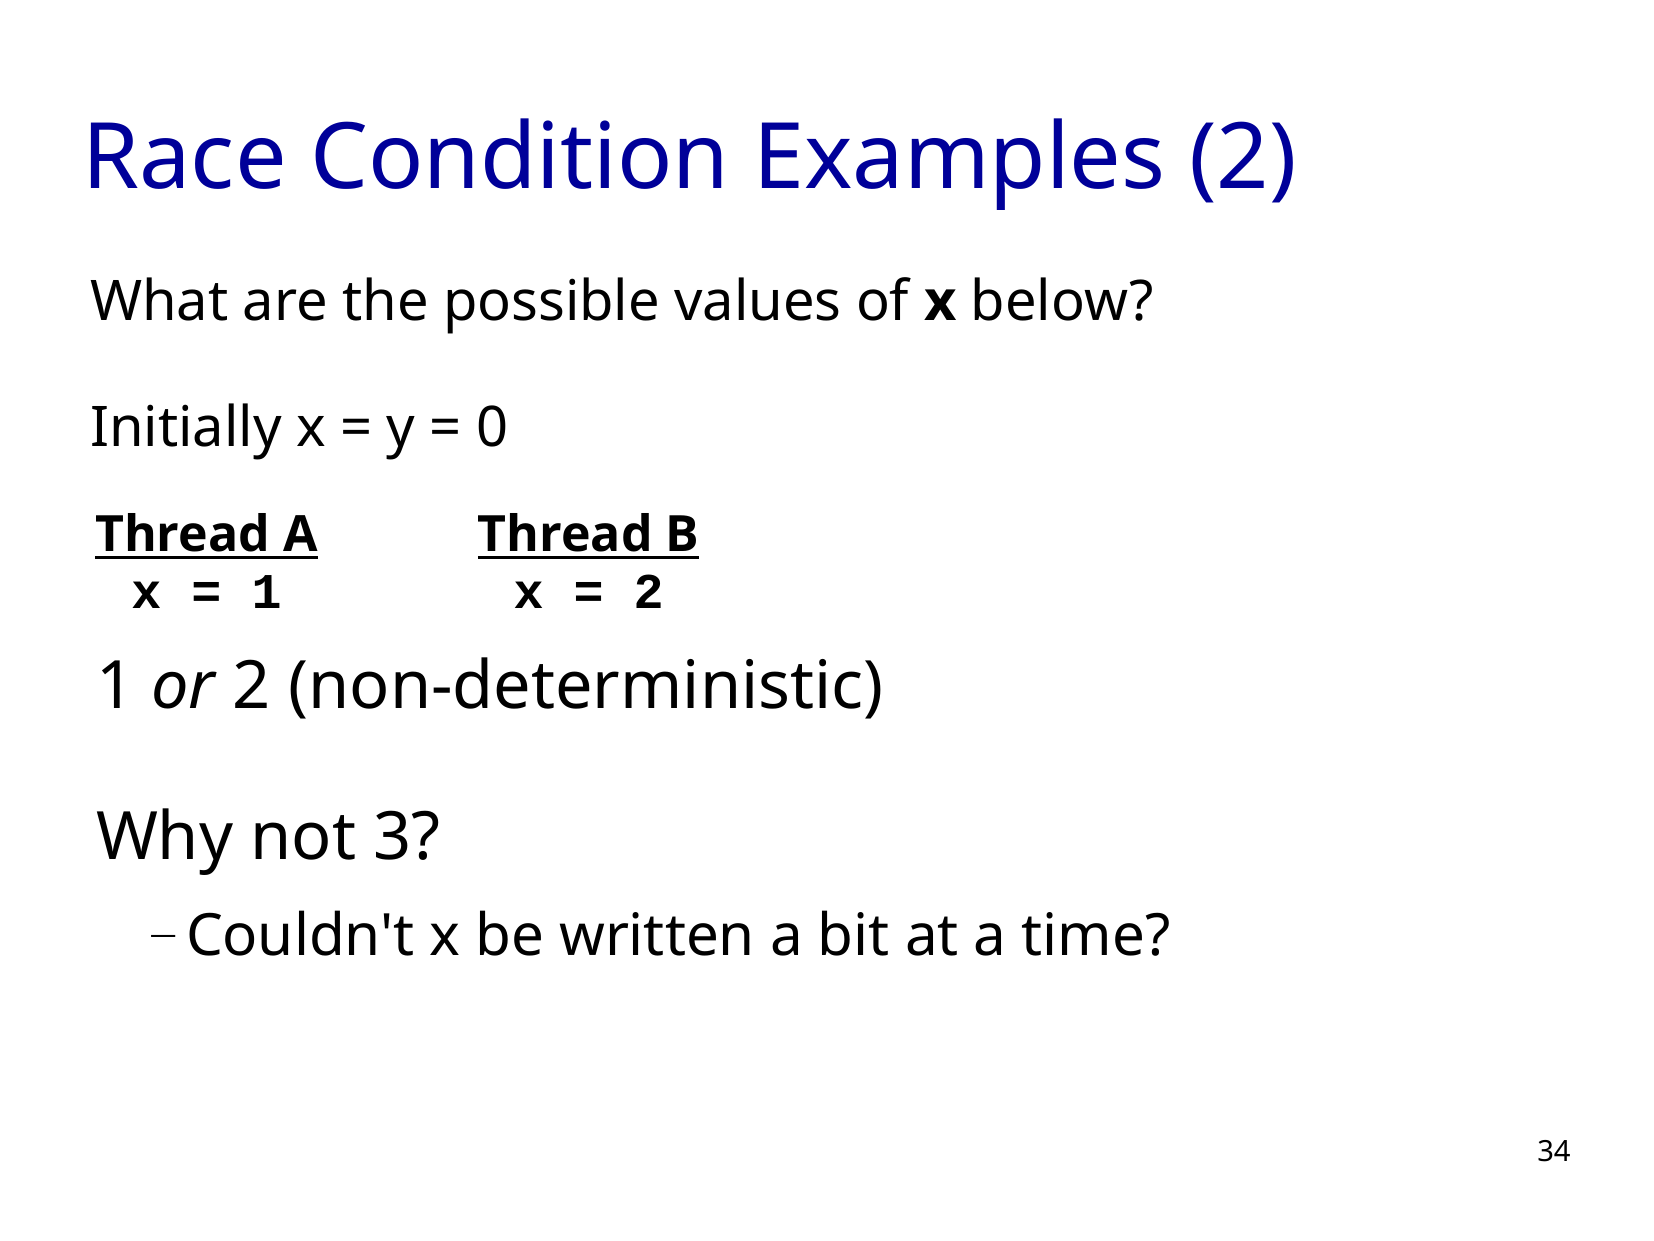

# Race Condition Examples (2)
What are the possible values of x below?
Initially x = y = 0
Thread A
x = 1
Thread B
x = 2
1 or 2 (non-deterministic)
Why not 3?
Couldn't x be written a bit at a time?
34